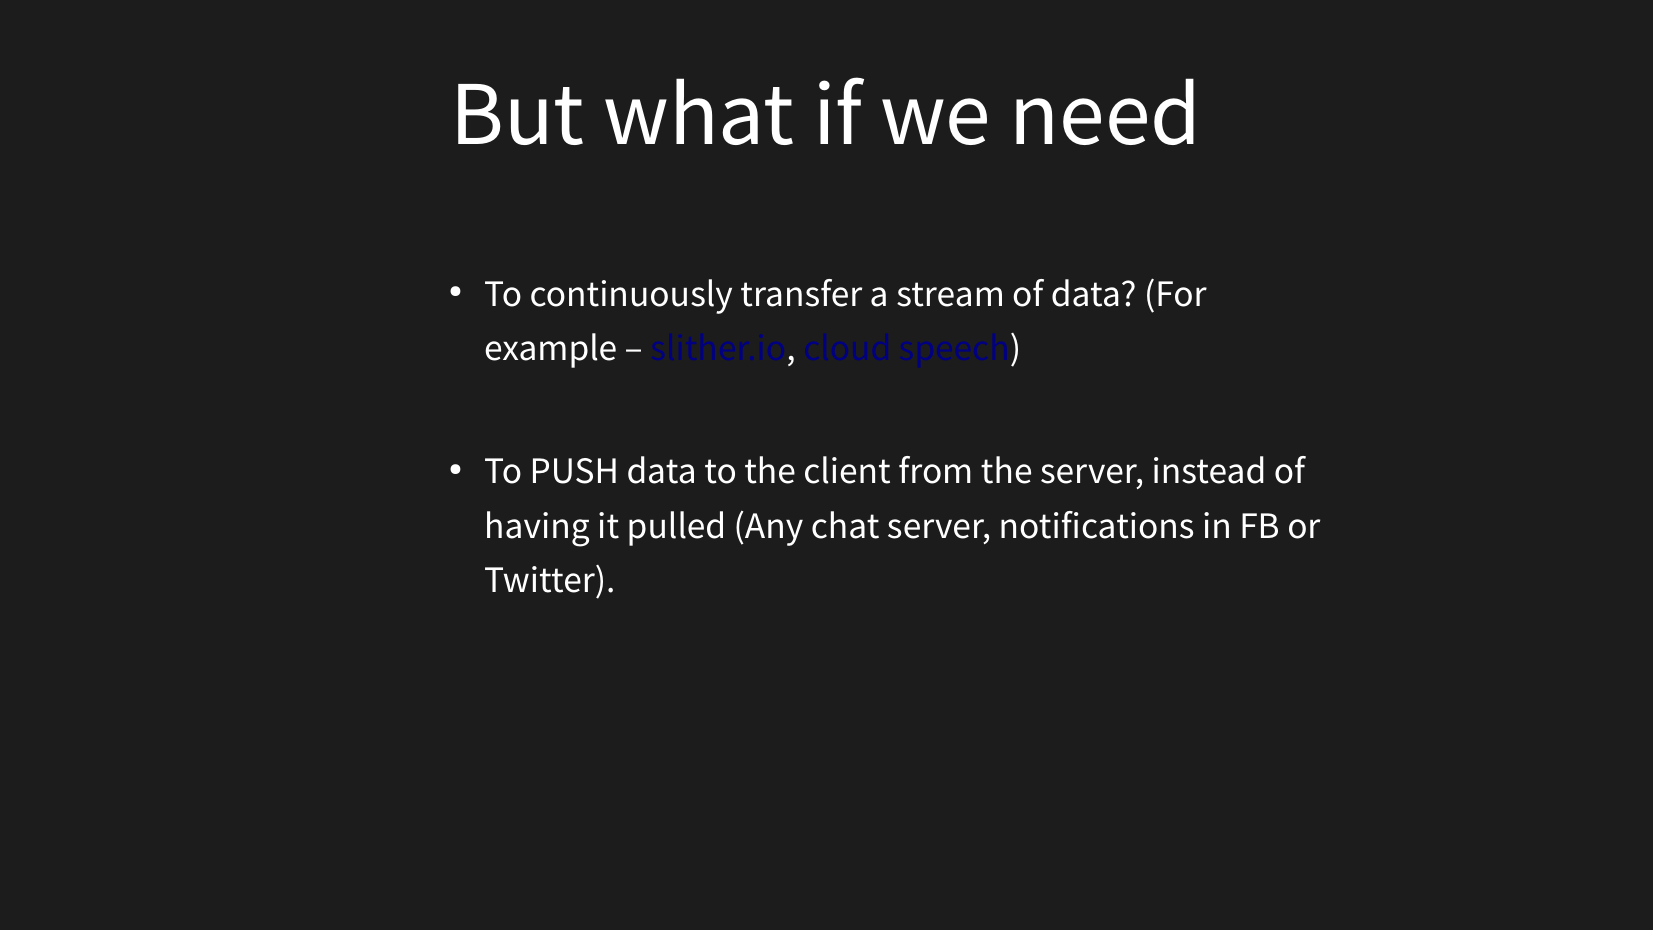

# But what if we need
To continuously transfer a stream of data? (For example – slither.io, cloud speech)
To PUSH data to the client from the server, instead of having it pulled (Any chat server, notifications in FB or Twitter).